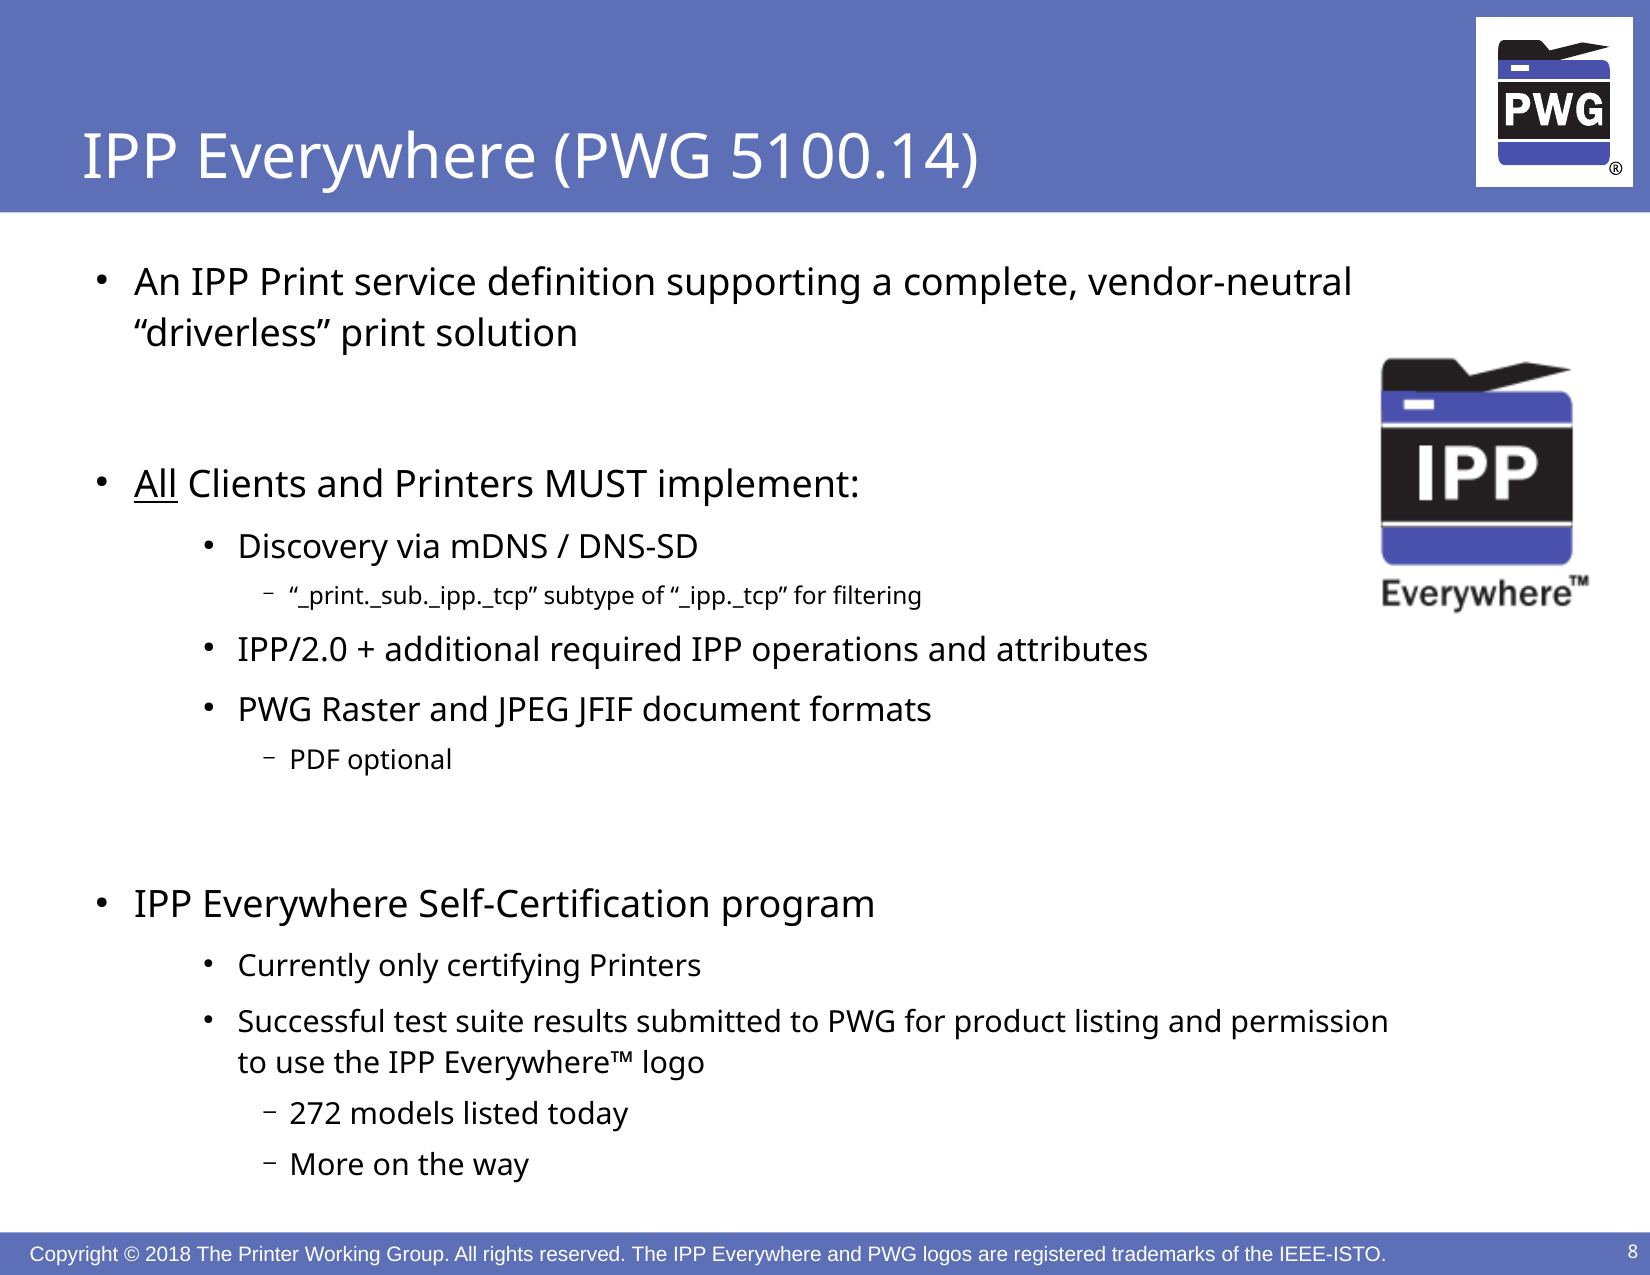

# IPP Everywhere (PWG 5100.14)
An IPP Print service definition supporting a complete, vendor-neutral “driverless” print solution
All Clients and Printers MUST implement:
Discovery via mDNS / DNS-SD
“_print._sub._ipp._tcp” subtype of “_ipp._tcp” for filtering
IPP/2.0 + additional required IPP operations and attributes
PWG Raster and JPEG JFIF document formats
PDF optional
IPP Everywhere Self-Certification program
Currently only certifying Printers
Successful test suite results submitted to PWG for product listing and permission to use the IPP Everywhere™ logo
272 models listed today
More on the way